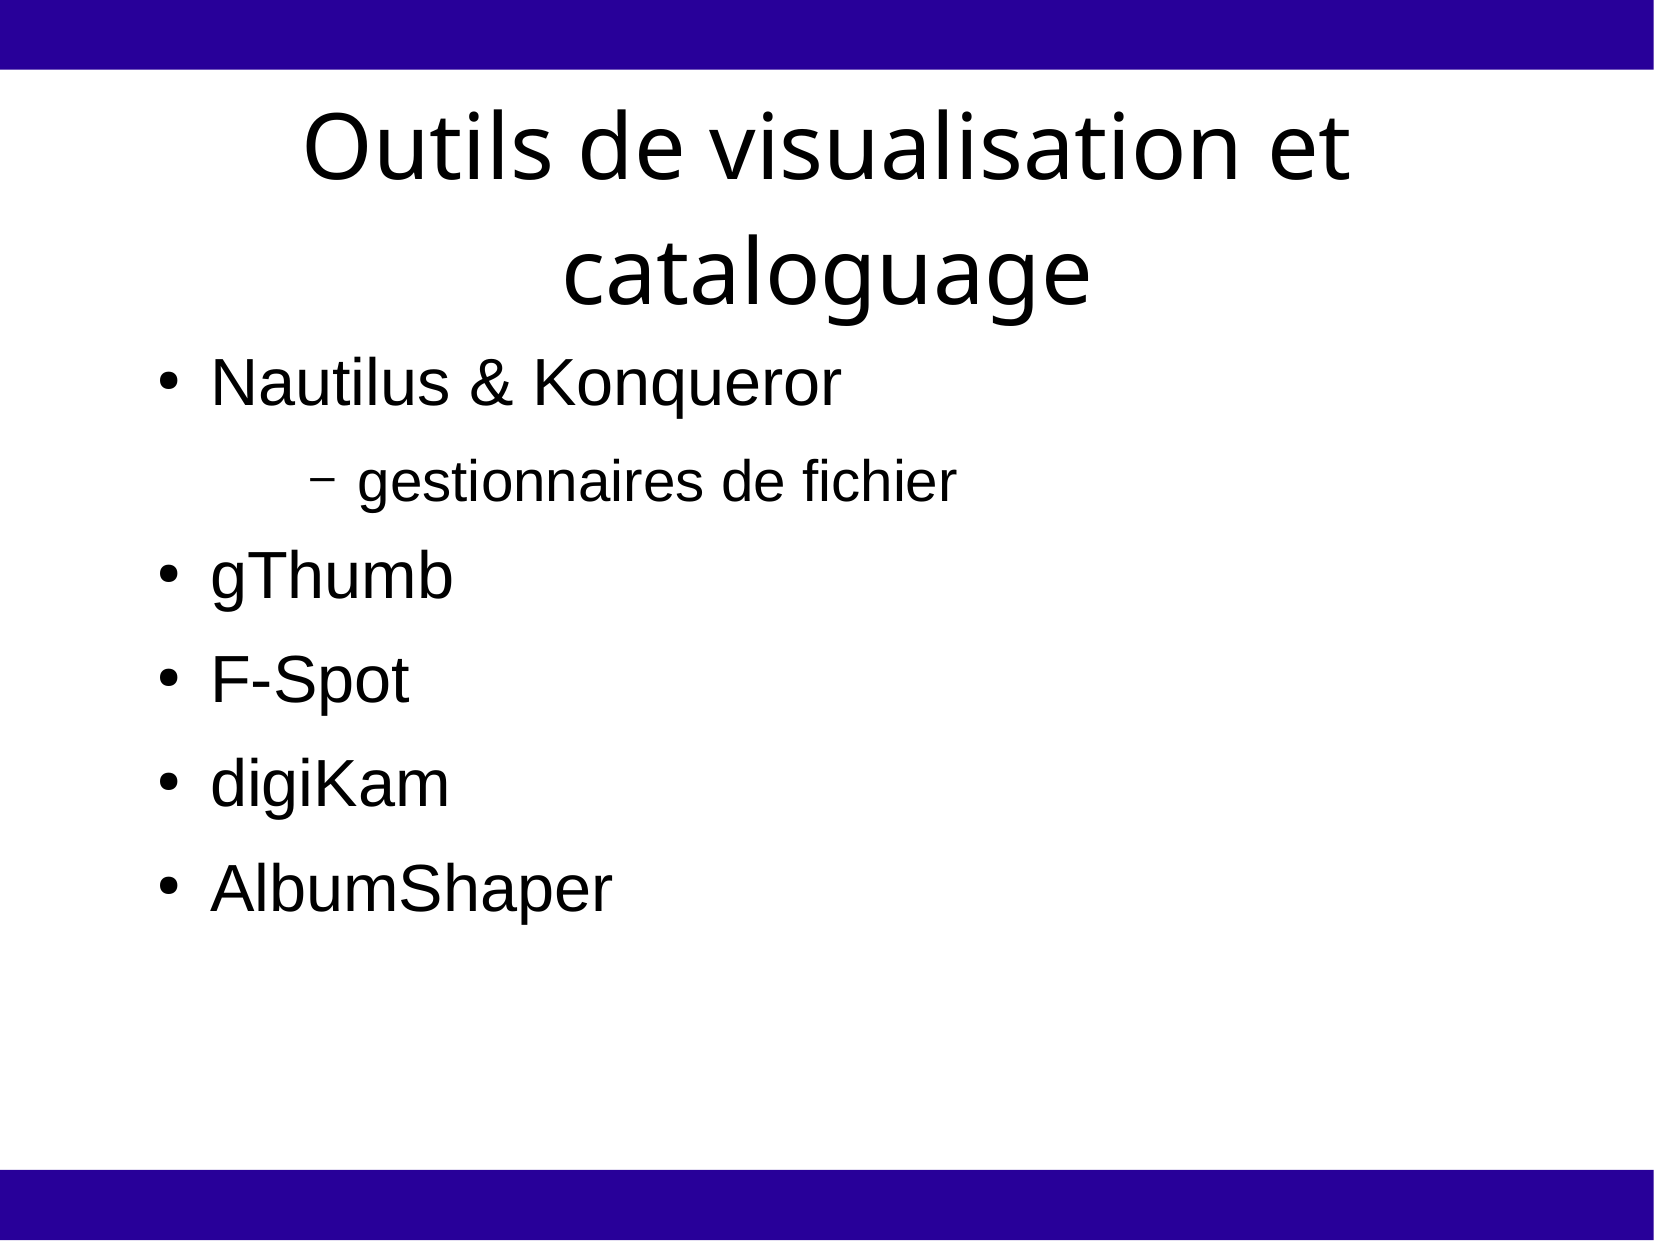

# Outils de visualisation et cataloguage
Nautilus & Konqueror
gestionnaires de fichier
gThumb
F-Spot
digiKam
AlbumShaper